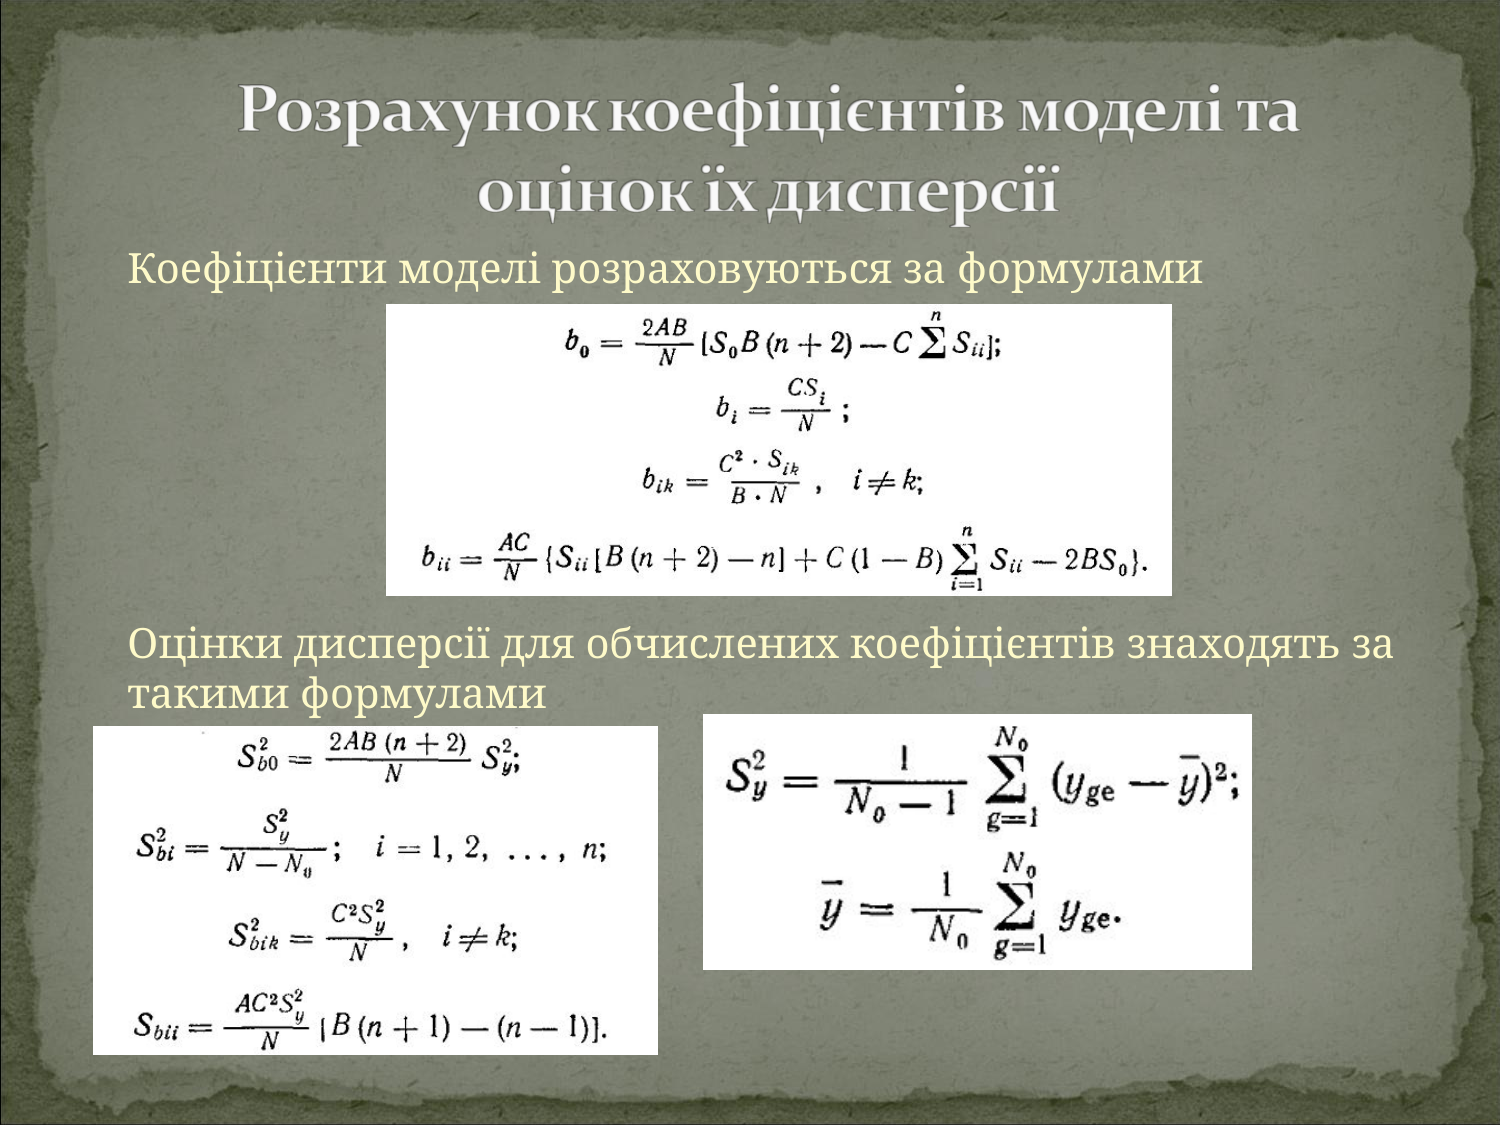

# Коефіцієнти моделі розраховуються за формулами
Оцінки дисперсії для обчислених коефіцієнтів знаходять за такими формулами